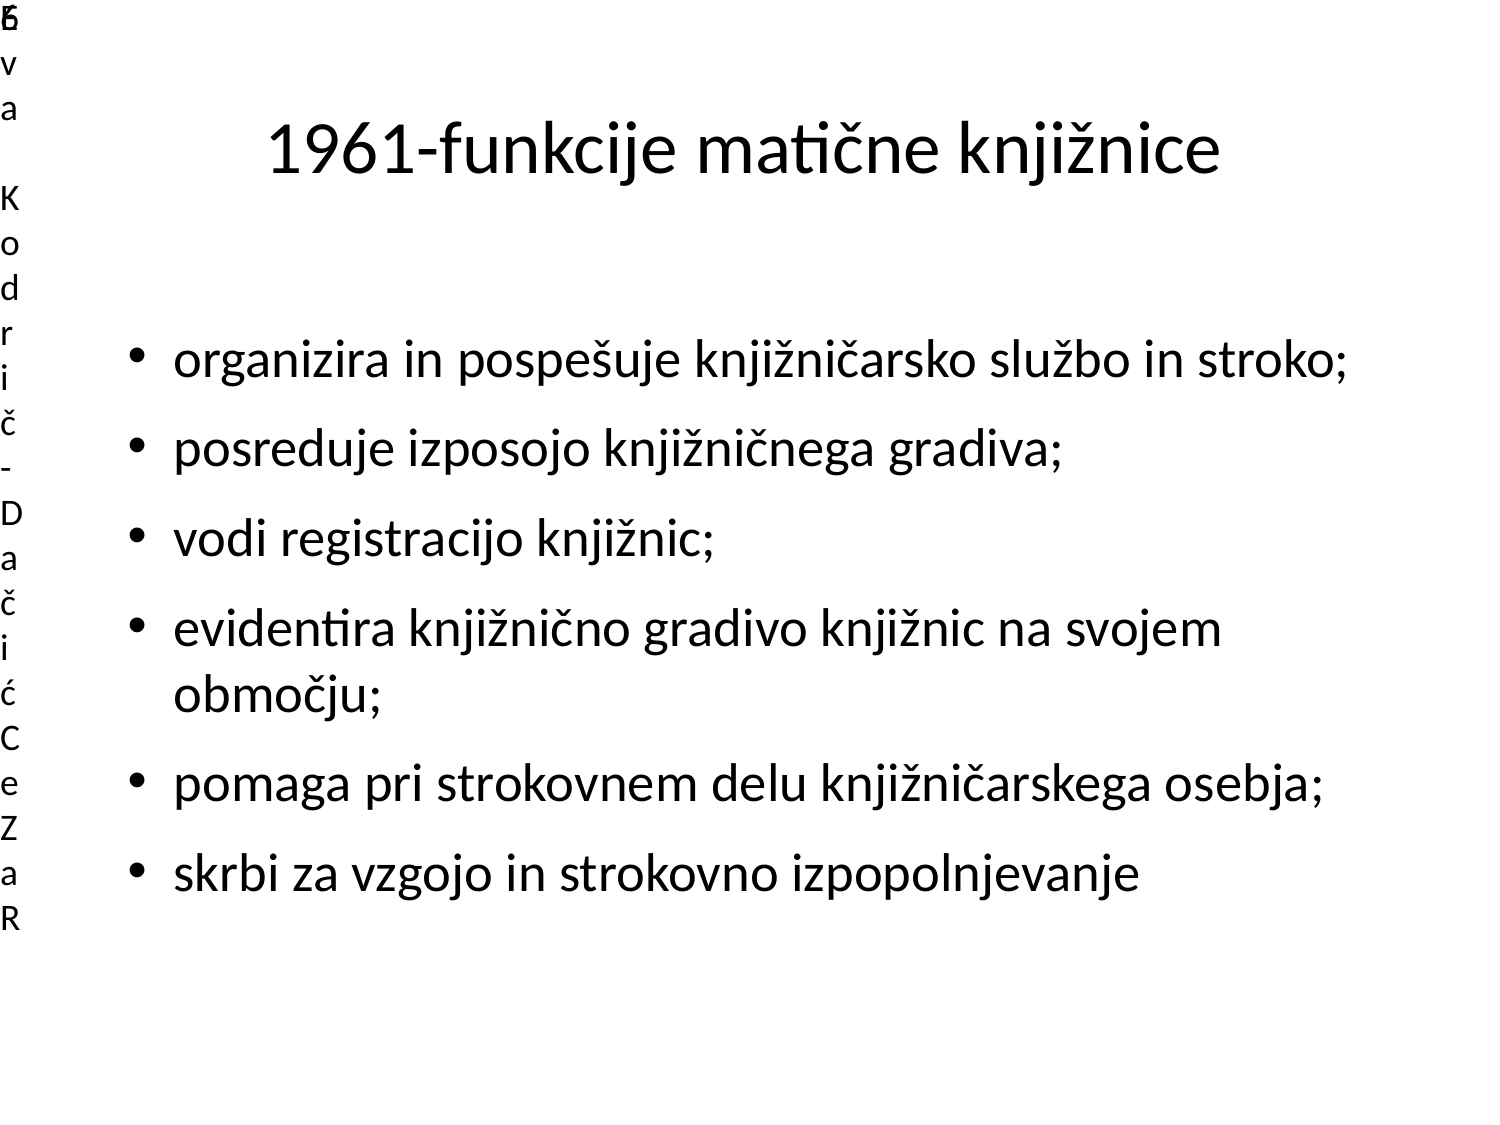

Eva Kodrič-Dačić
CeZaR
# 1961-funkcije matične knjižnice
organizira in pospešuje knjižničarsko službo in stroko;
posreduje izposojo knjižničnega gradiva;
vodi registracijo knjižnic;
evidentira knjižnično gradivo knjižnic na svojem območju;
pomaga pri strokovnem delu knjižničarskega osebja;
skrbi za vzgojo in strokovno izpopolnjevanje